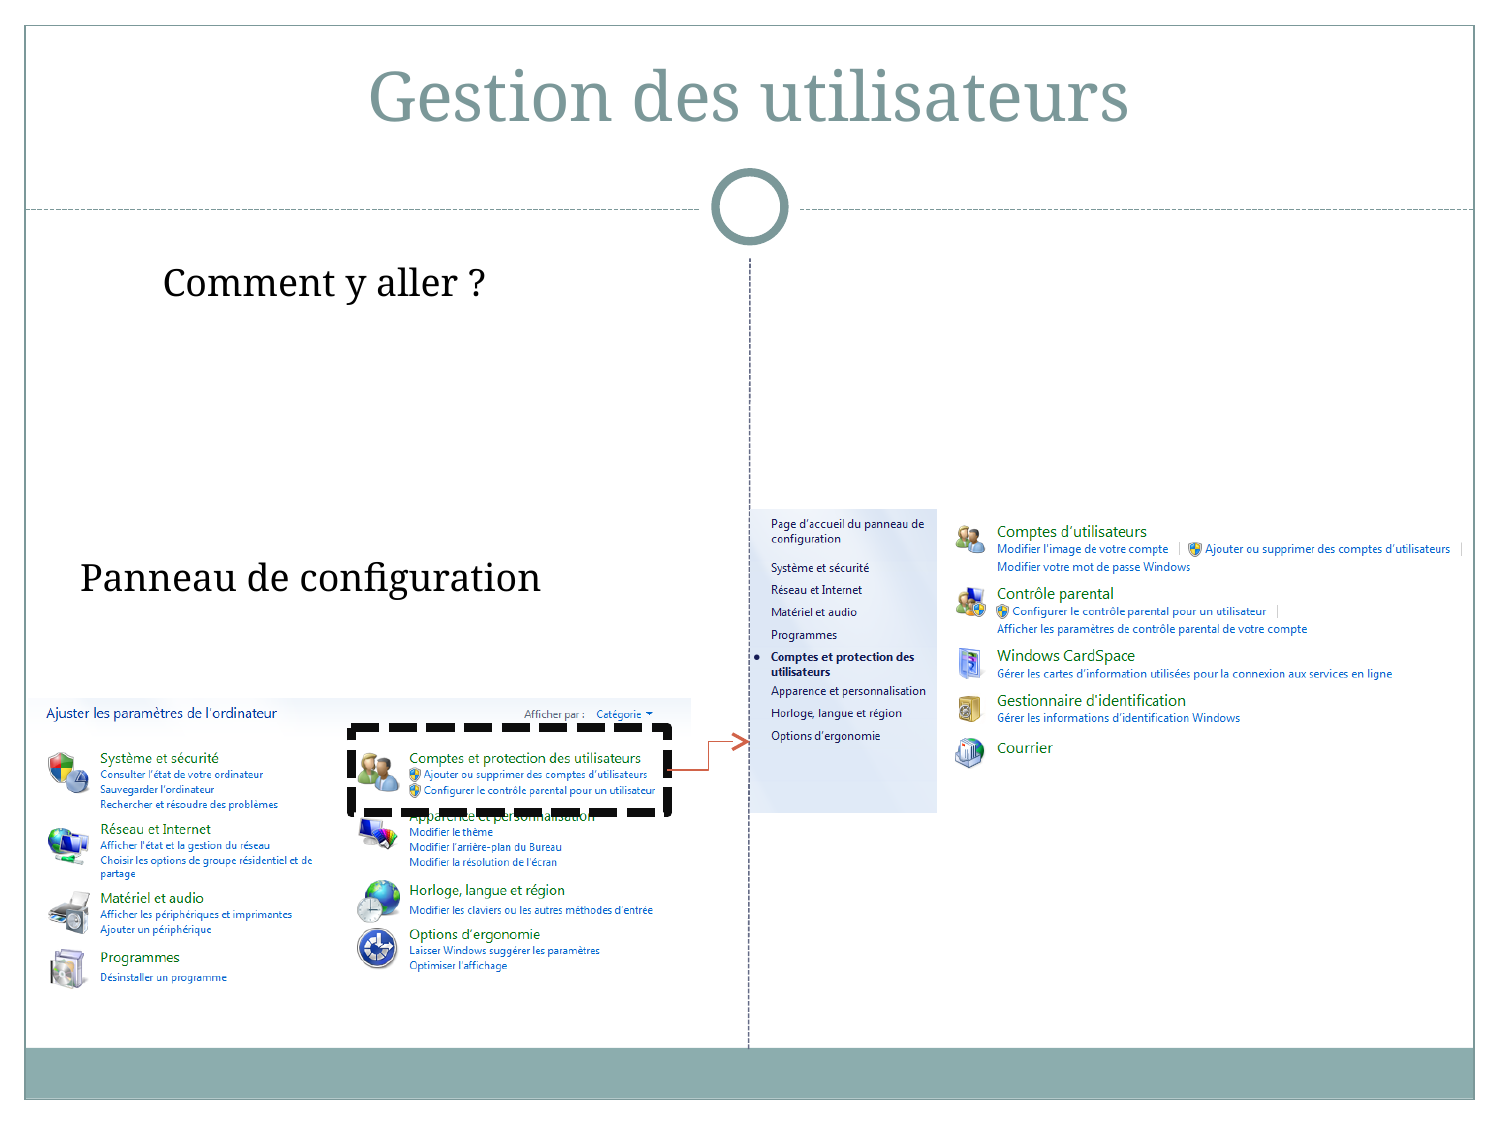

# Gestion des utilisateurs
Comment y aller ?
Panneau de configuration